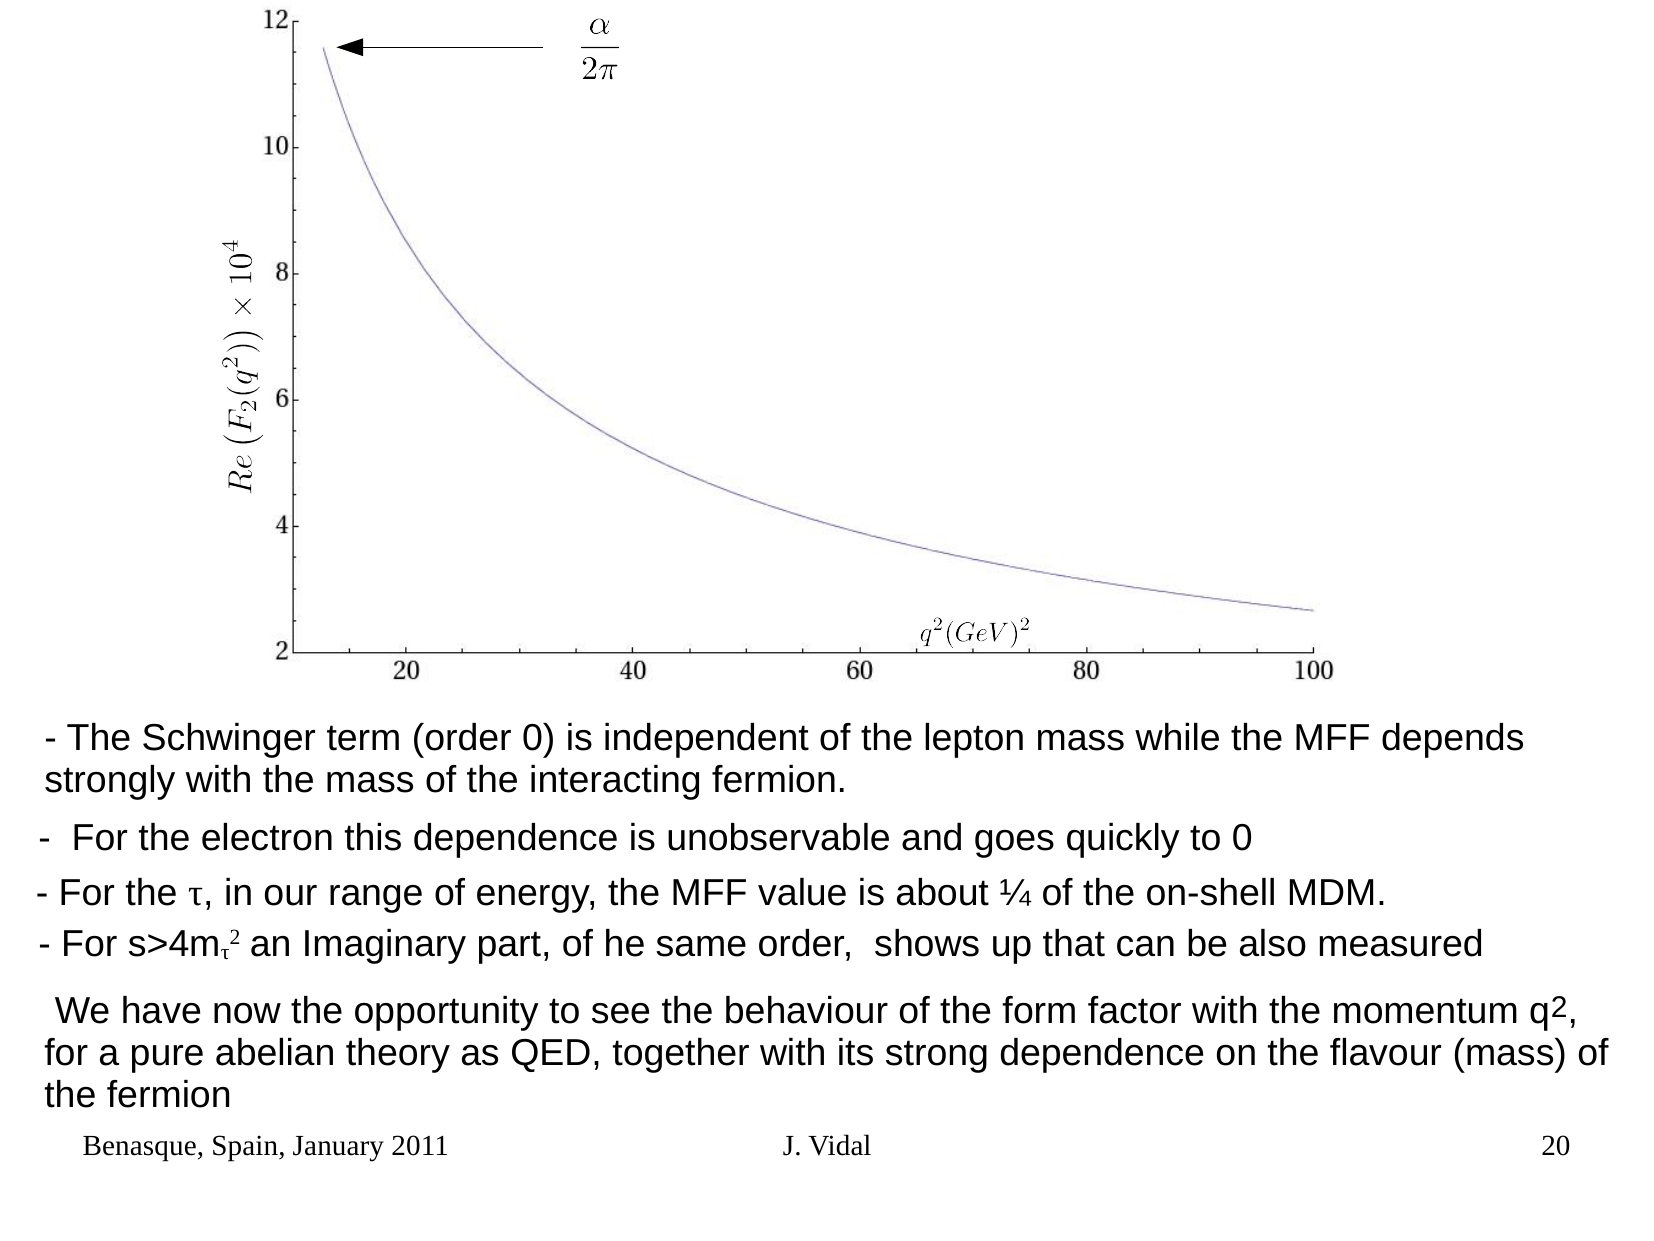

- The Schwinger term (order 0) is independent of the lepton mass while the MFF depends strongly with the mass of the interacting fermion.
- For the electron this dependence is unobservable and goes quickly to 0
 - For the τ, in our range of energy, the MFF value is about ¼ of the on-shell MDM.
- For s>4mτ2 an Imaginary part, of he same order, shows up that can be also measured
 We have now the opportunity to see the behaviour of the form factor with the momentum q2, for a pure abelian theory as QED, together with its strong dependence on the flavour (mass) of the fermion
Benasque, Spain, January 2011
J. Vidal
20